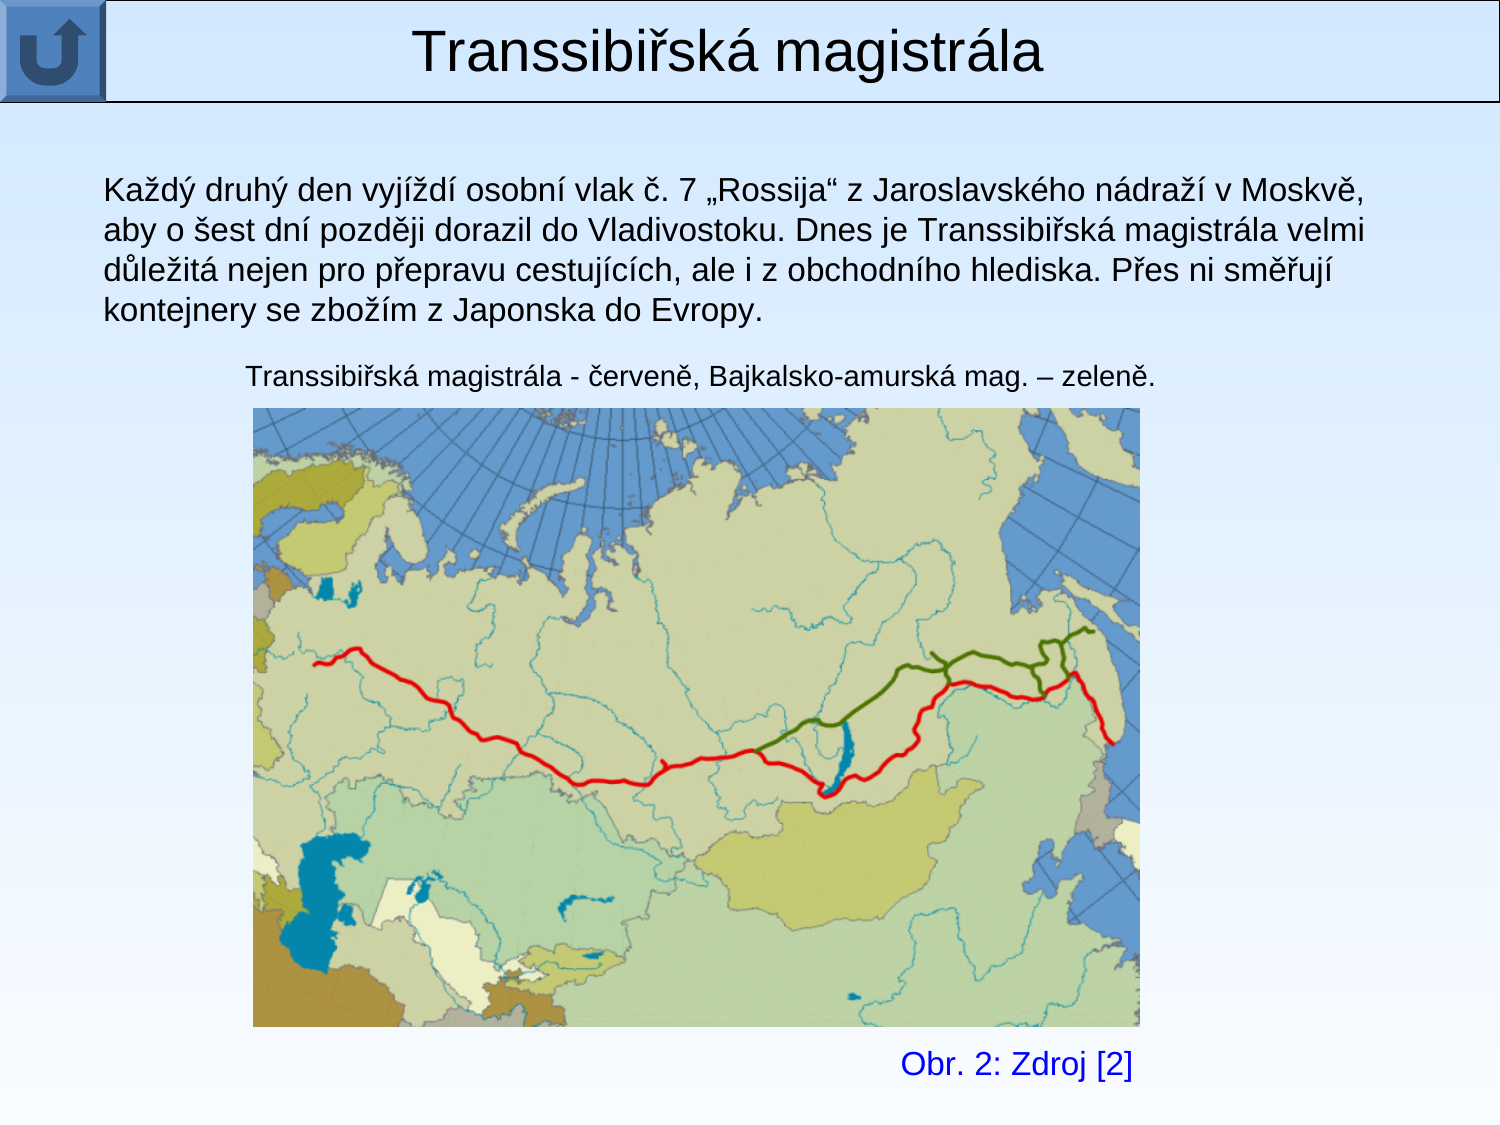

# Transsibiřská magistrála
Každý druhý den vyjíždí osobní vlak č. 7 „Rossija“ z Jaroslavského nádraží v Moskvě, aby o šest dní později dorazil do Vladivostoku. Dnes je Transsibiřská magistrála velmi důležitá nejen pro přepravu cestujících, ale i z obchodního hlediska. Přes ni směřují
kontejnery se zbožím z Japonska do Evropy.
Transsibiřská magistrála - červeně, Bajkalsko-amurská mag. – zeleně.
Obr. 2: Zdroj [2]